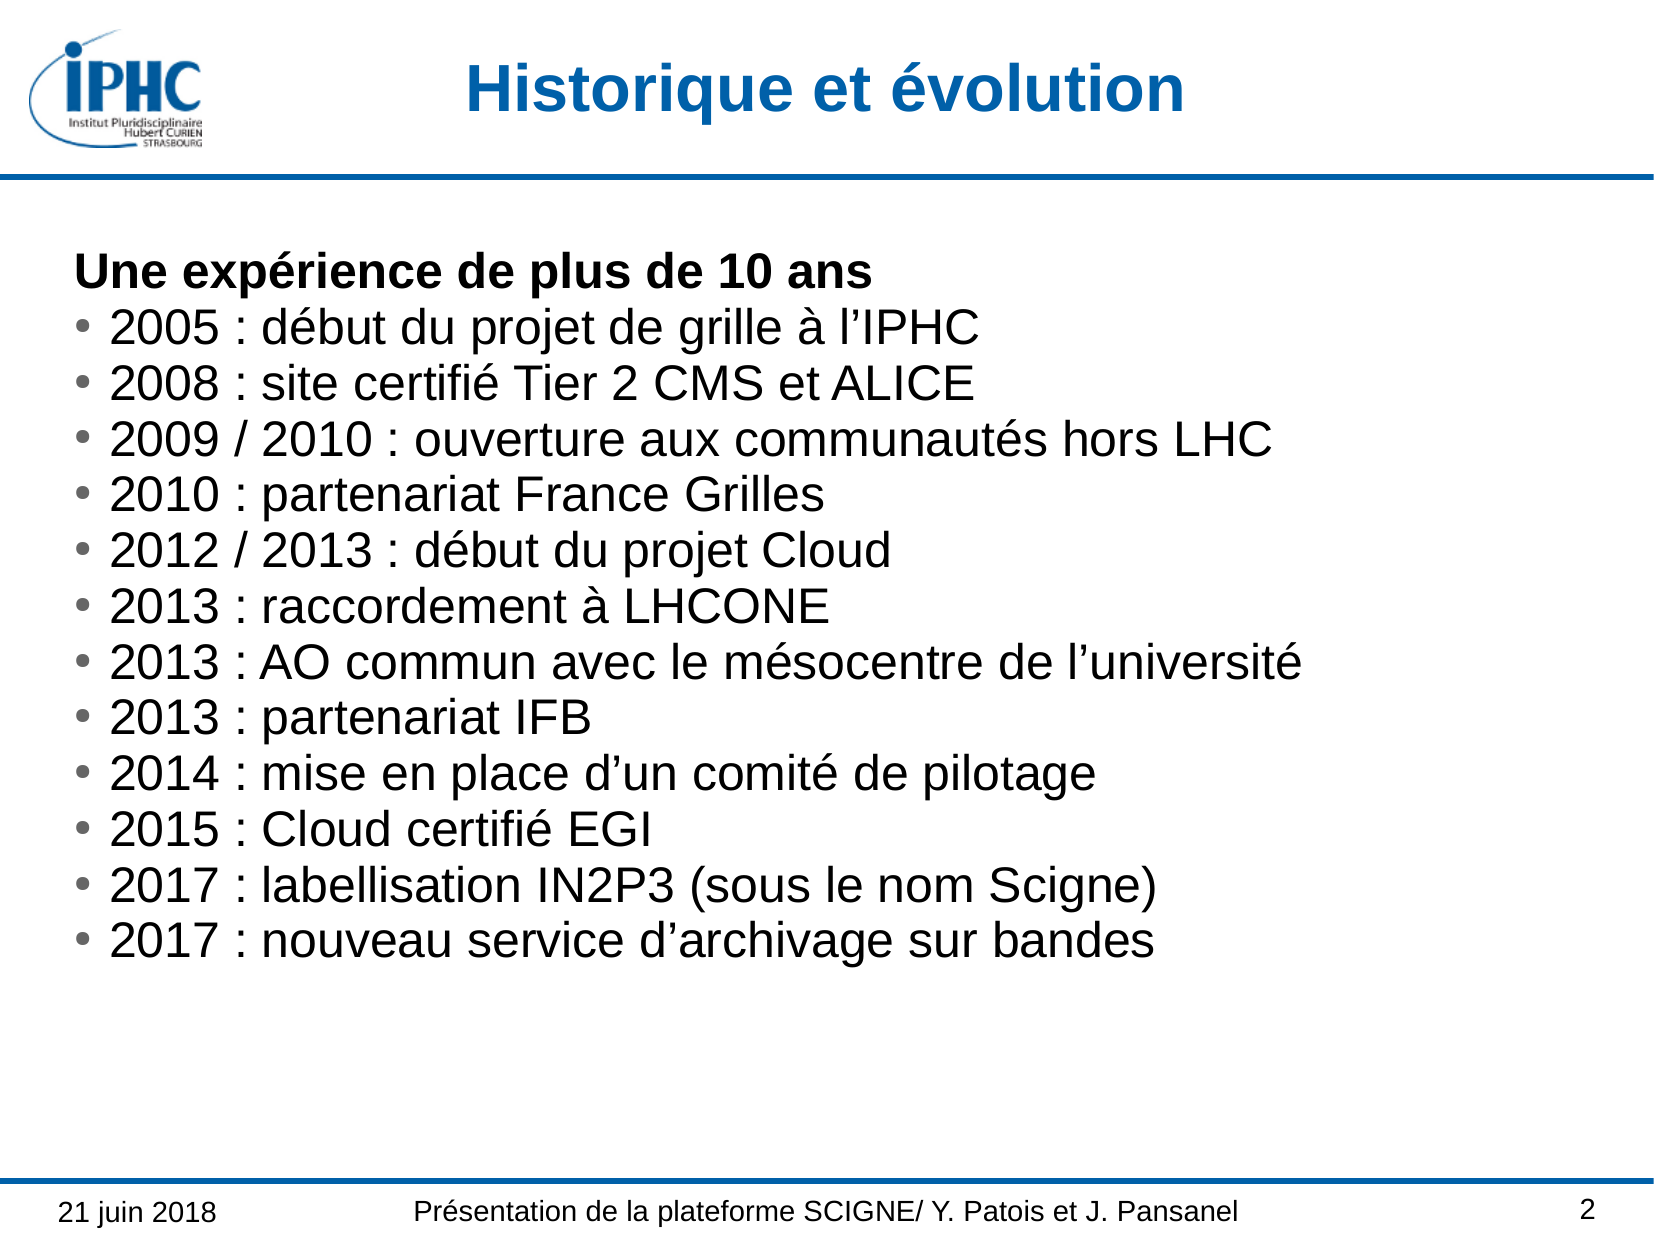

Historique et évolution
Une expérience de plus de 10 ans
2005 : début du projet de grille à l’IPHC
2008 : site certifié Tier 2 CMS et ALICE
2009 / 2010 : ouverture aux communautés hors LHC
2010 : partenariat France Grilles
2012 / 2013 : début du projet Cloud
2013 : raccordement à LHCONE
2013 : AO commun avec le mésocentre de l’université
2013 : partenariat IFB
2014 : mise en place d’un comité de pilotage
2015 : Cloud certifié EGI
2017 : labellisation IN2P3 (sous le nom Scigne)
2017 : nouveau service d’archivage sur bandes
2
Présentation de la plateforme SCIGNE/ Y. Patois et J. Pansanel
21 juin 2018